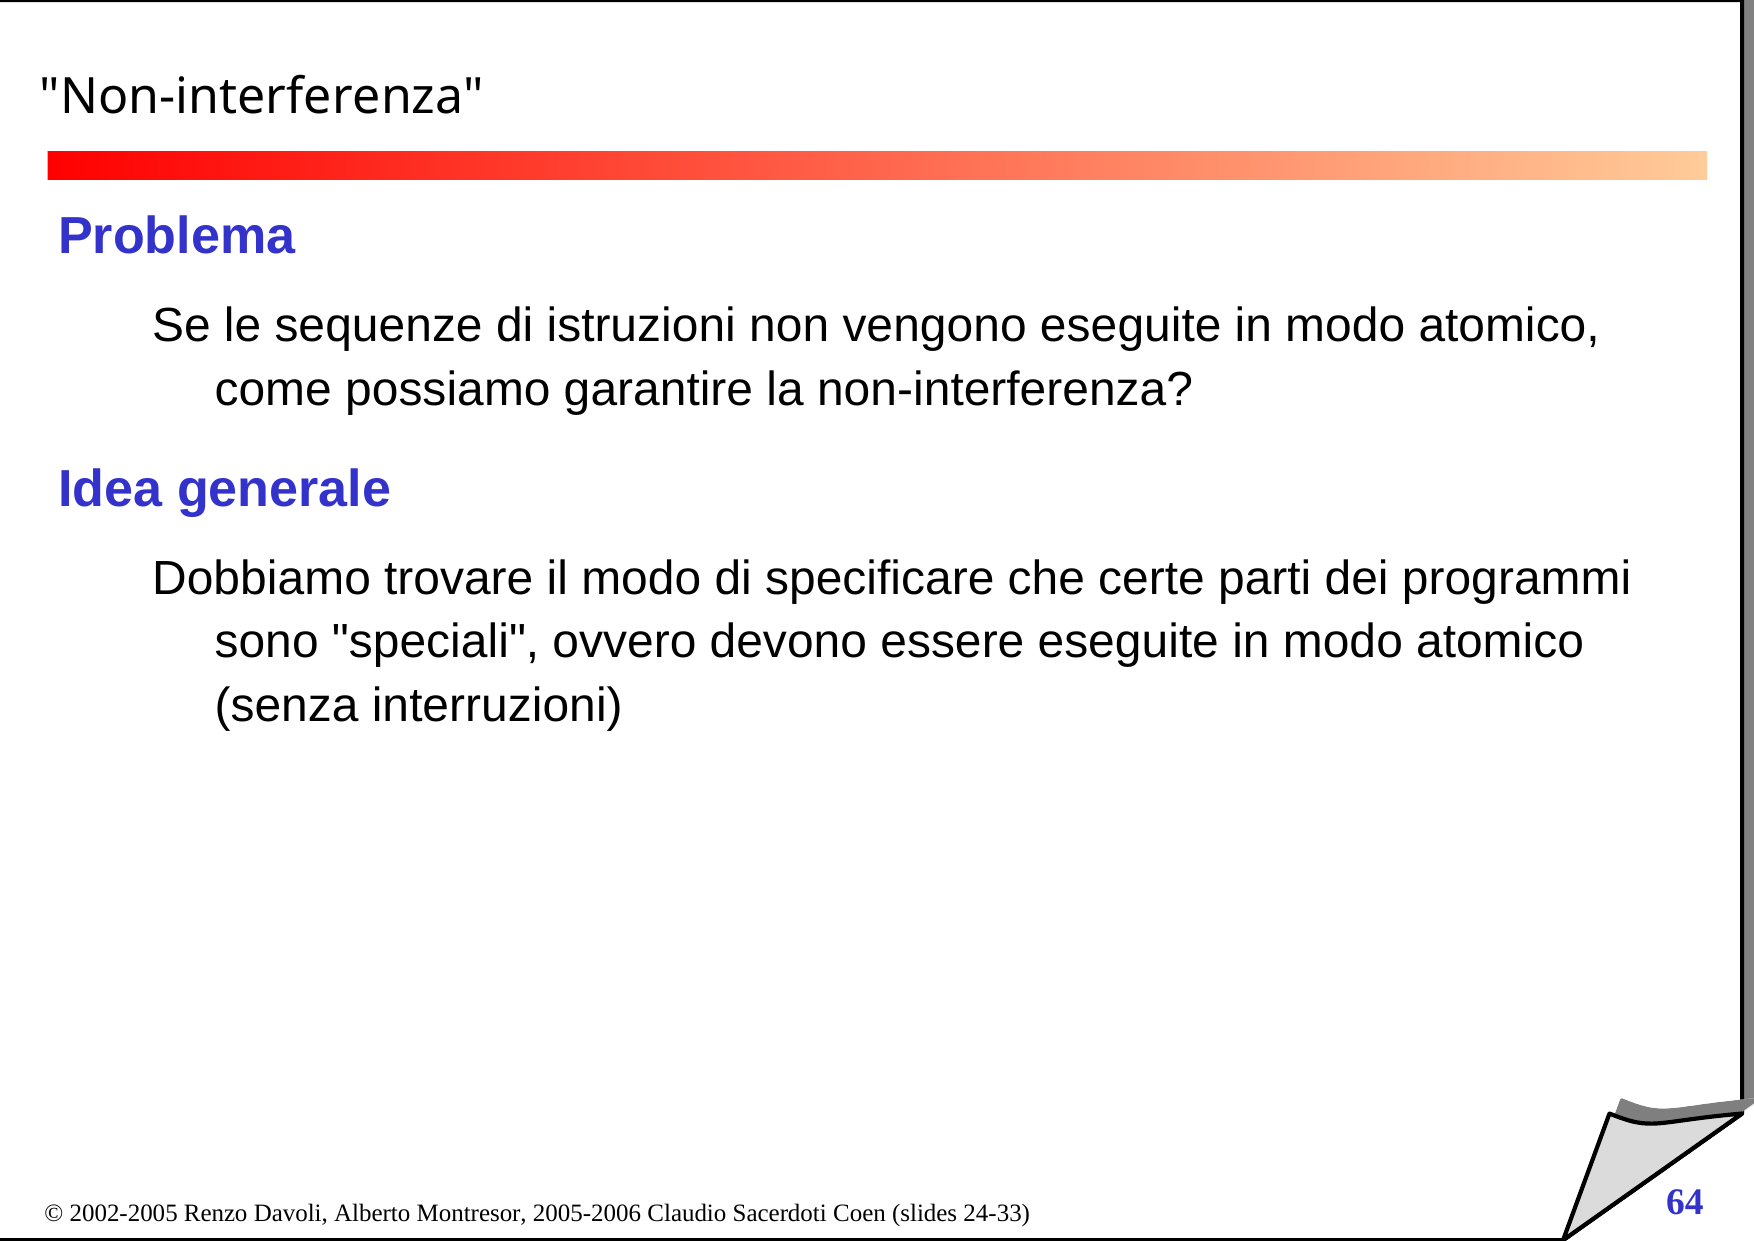

# "Non-interferenza"
Problema
Se le sequenze di istruzioni non vengono eseguite in modo atomico, come possiamo garantire la non-interferenza?
Idea generale
Dobbiamo trovare il modo di specificare che certe parti dei programmi sono "speciali", ovvero devono essere eseguite in modo atomico (senza interruzioni)